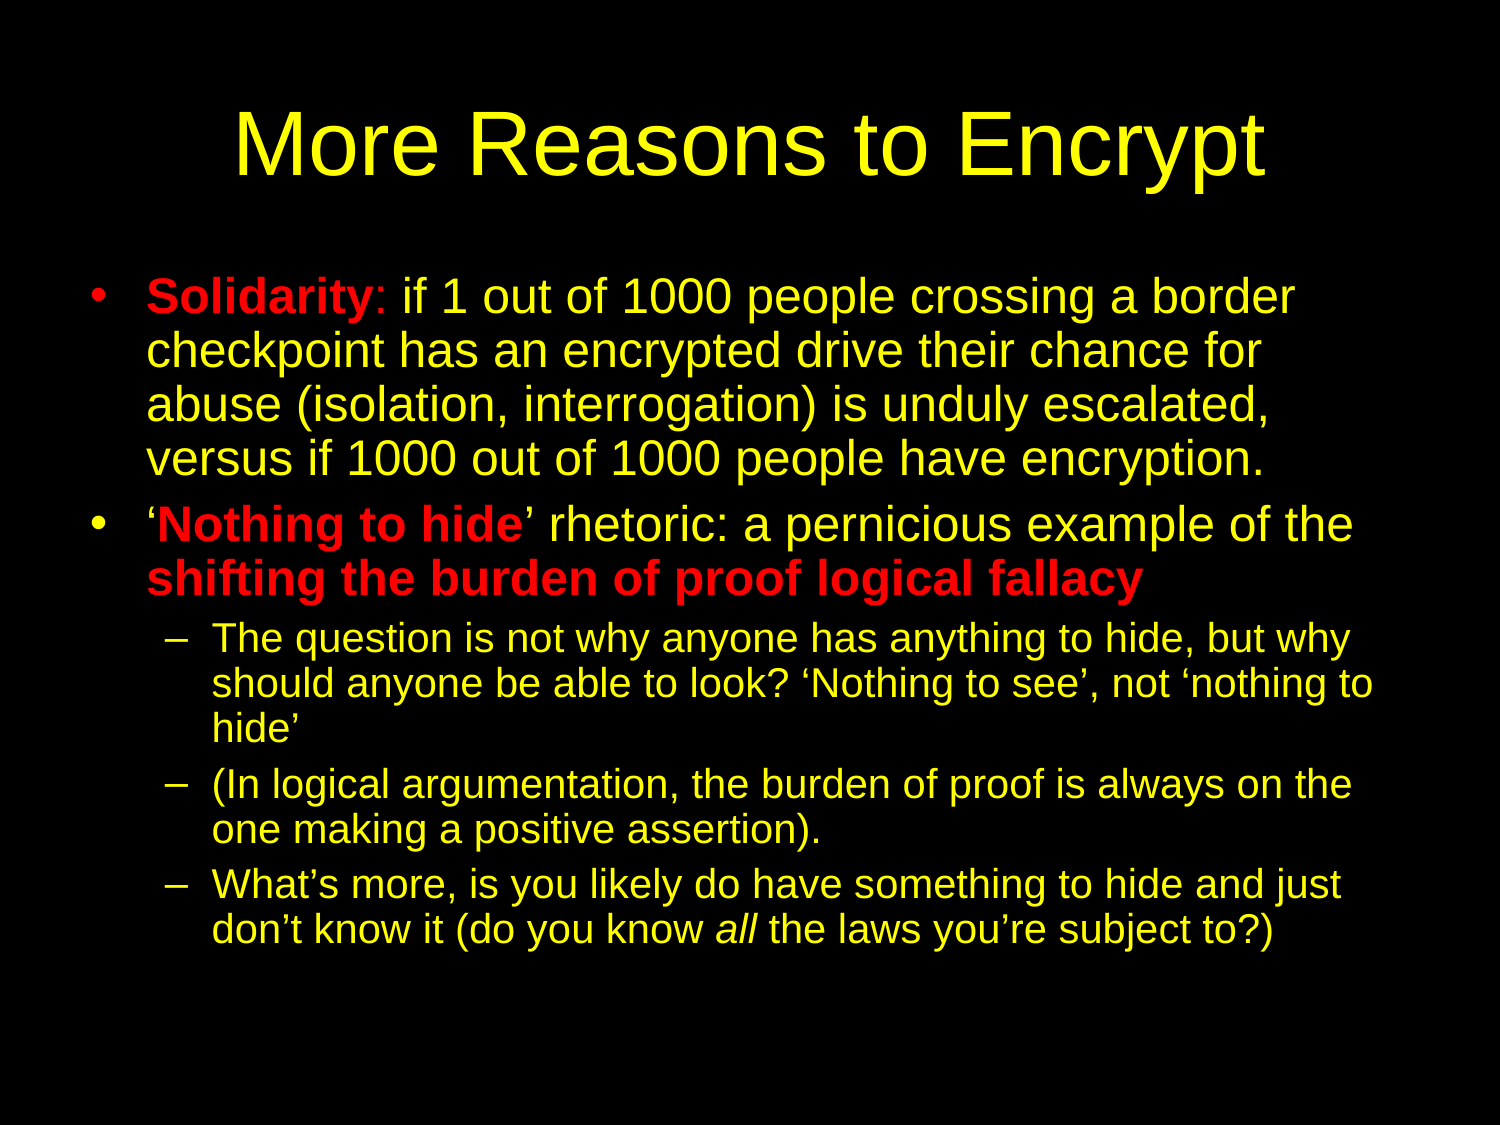

# More Reasons to Encrypt
Solidarity: if 1 out of 1000 people crossing a border checkpoint has an encrypted drive their chance for abuse (isolation, interrogation) is unduly escalated, versus if 1000 out of 1000 people have encryption.
‘Nothing to hide’ rhetoric: a pernicious example of the shifting the burden of proof logical fallacy
The question is not why anyone has anything to hide, but why should anyone be able to look? ‘Nothing to see’, not ‘nothing to hide’
(In logical argumentation, the burden of proof is always on the one making a positive assertion).
What’s more, is you likely do have something to hide and just don’t know it (do you know all the laws you’re subject to?)